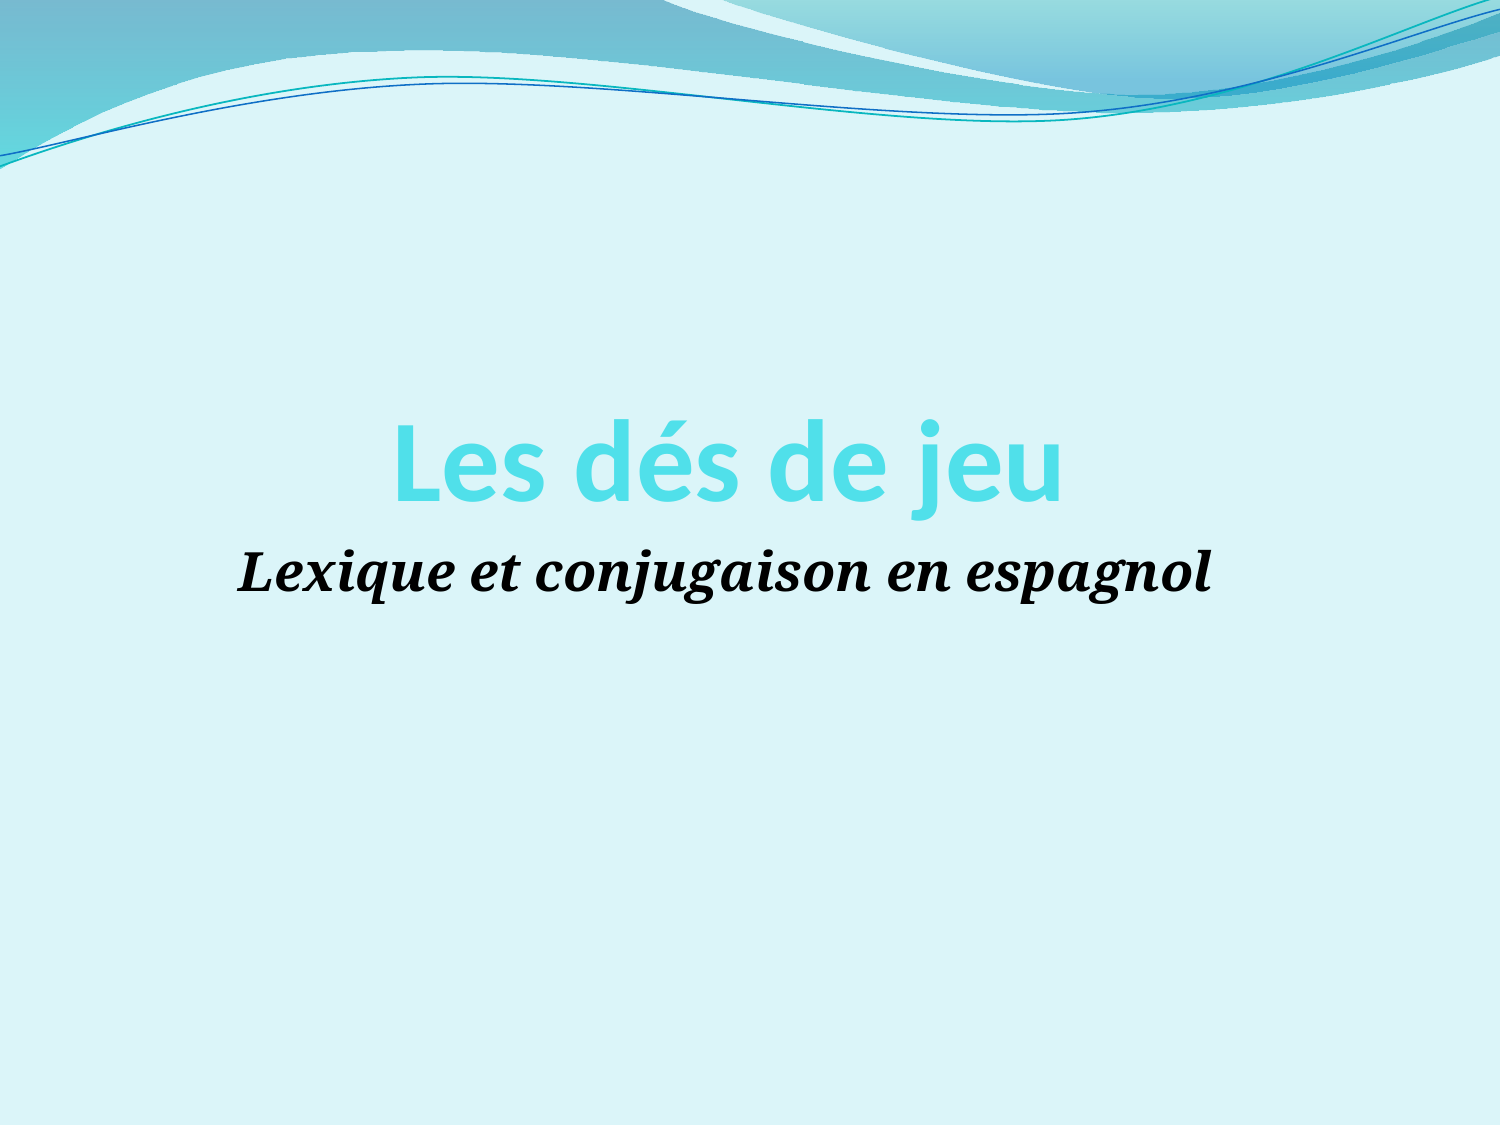

# Les dés de jeu
Lexique et conjugaison en espagnol